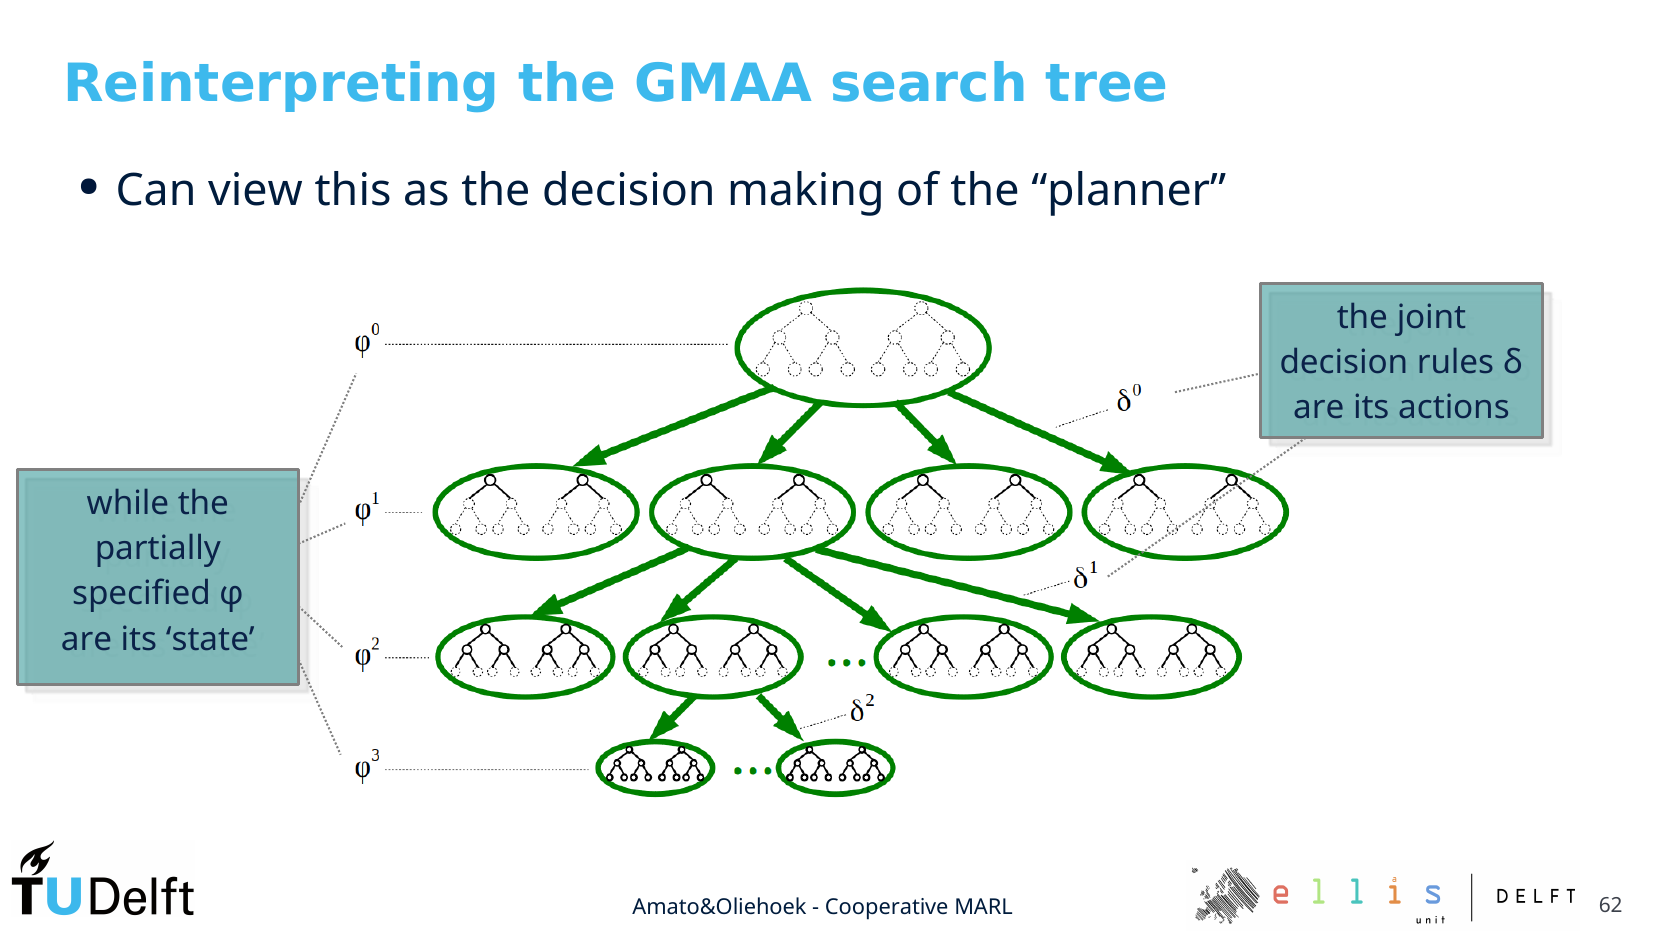

# Reinterpreting the GMAA search tree
Can view this as the decision making of the “planner”
the joint decision rules δ are its actions
while the partially specified φ
are its ‘state’
Amato&Oliehoek - Cooperative MARL